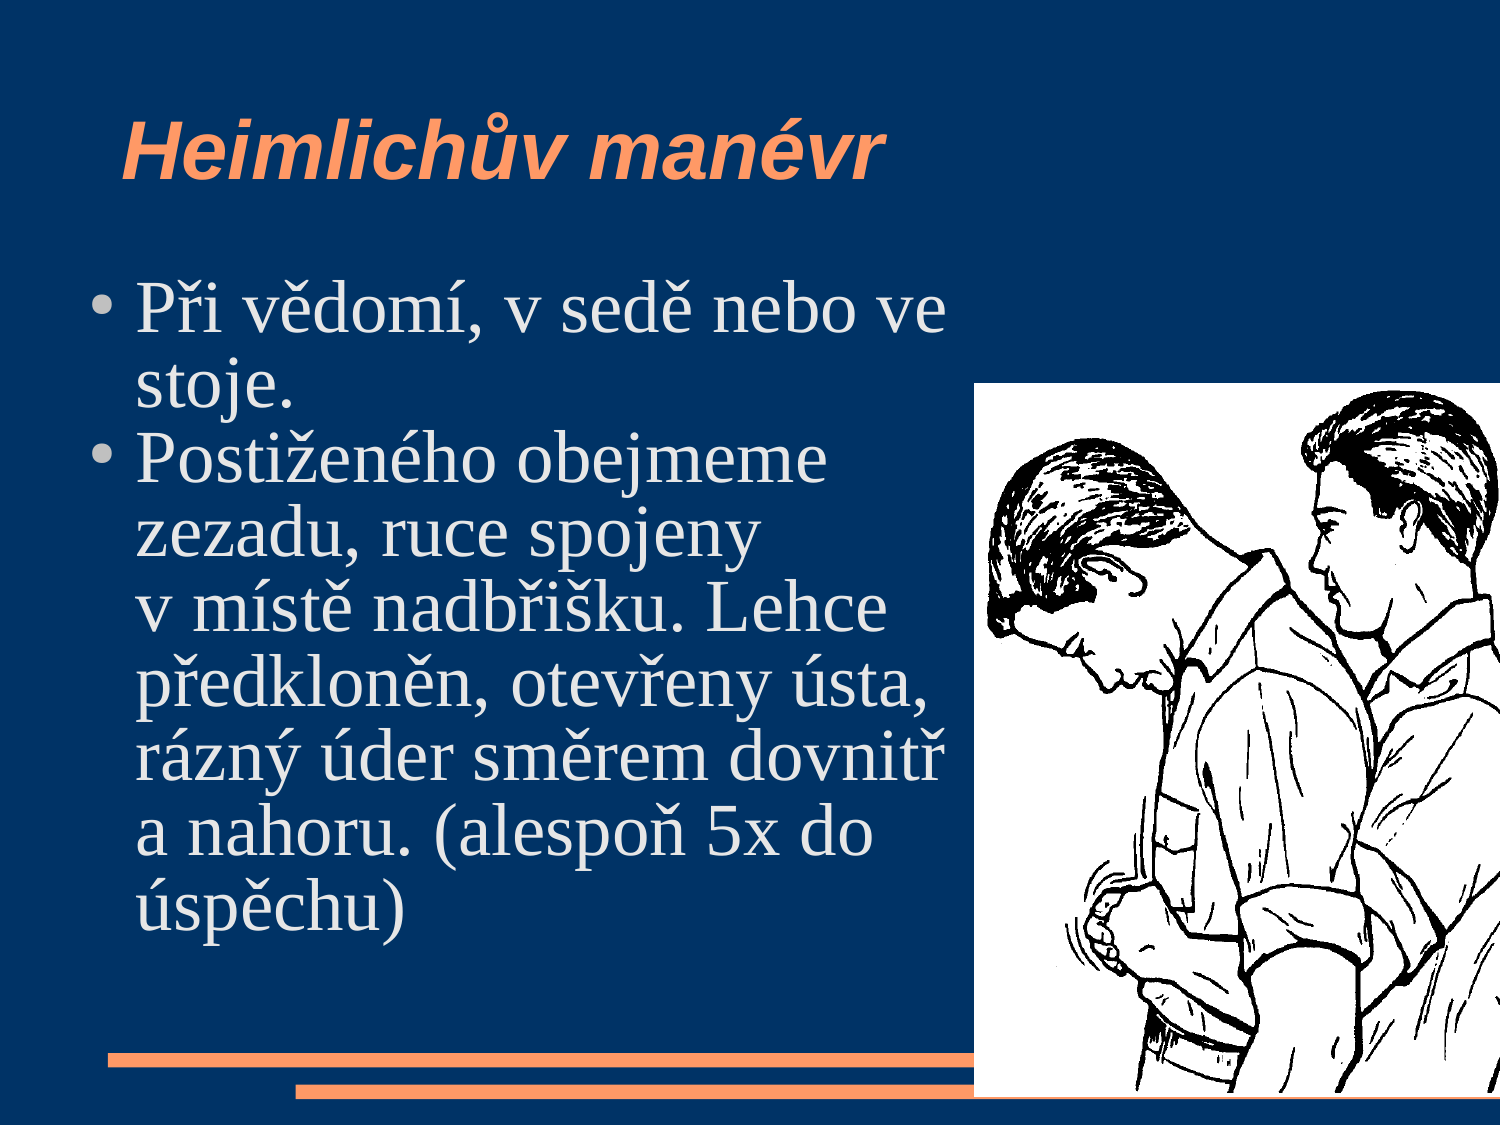

# Heimlichův manévr
Při vědomí, v sedě nebo ve stoje.
Postiženého obejmeme zezadu, ruce spojeny v místě nadbřišku. Lehce předkloněn, otevřeny ústa, rázný úder směrem dovnitř a nahoru. (alespoň 5x do úspěchu)